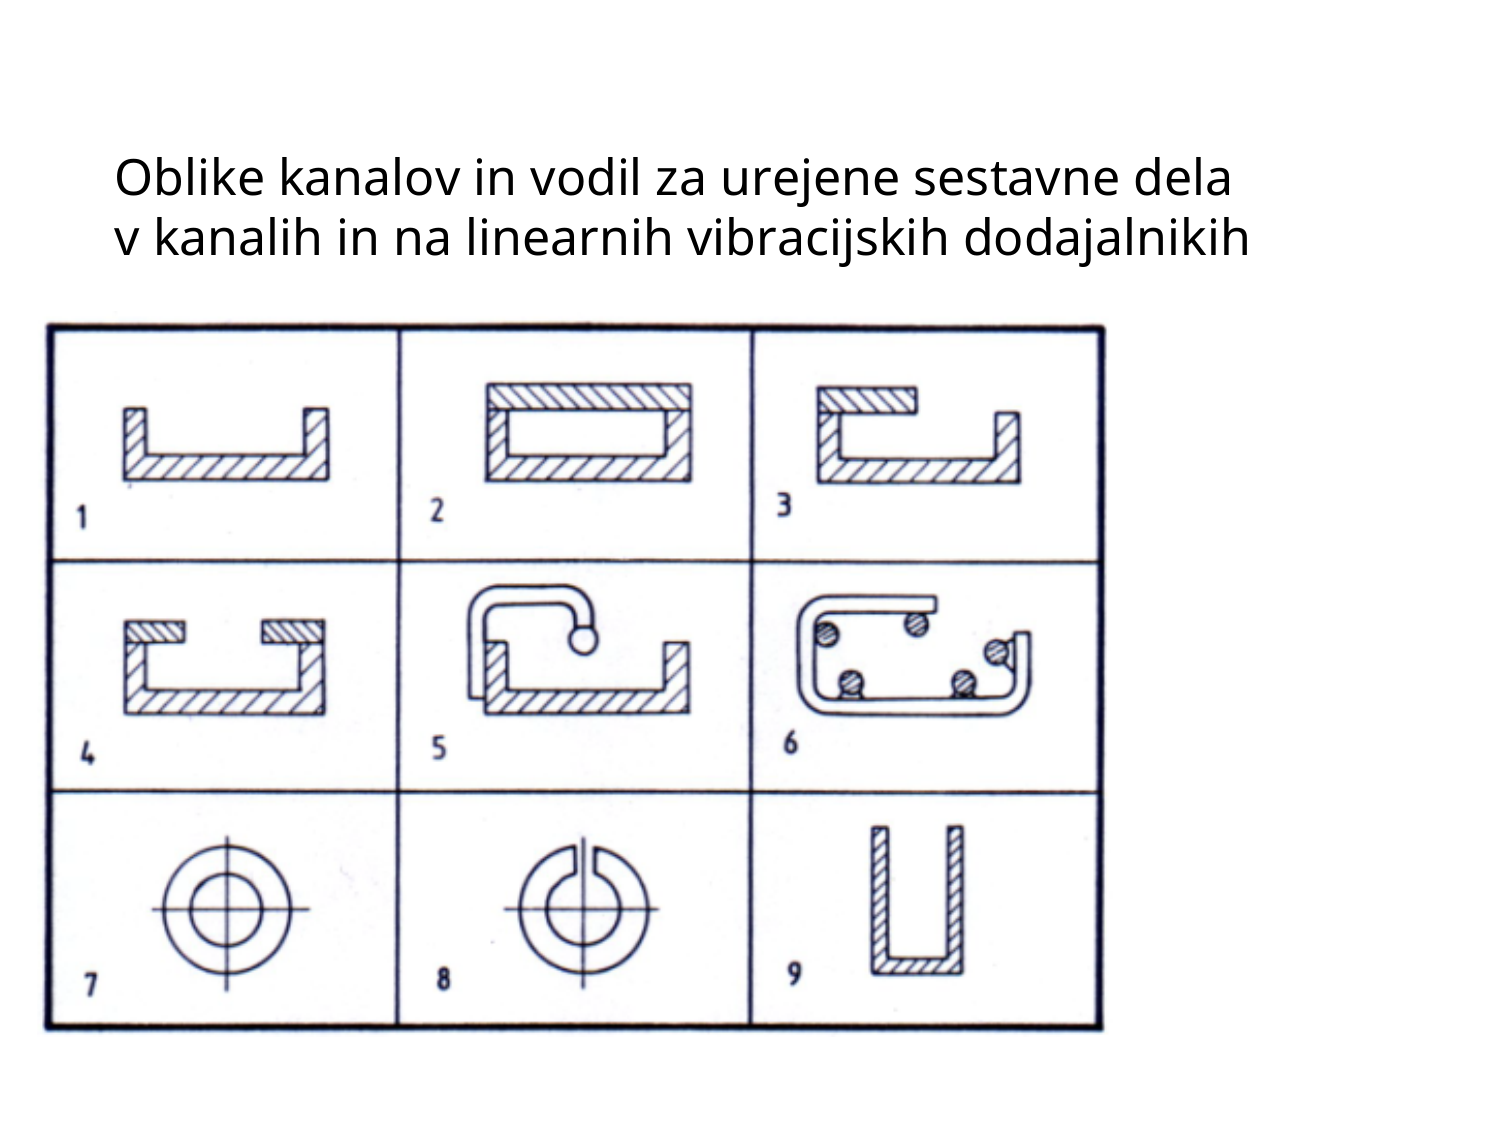

Oblike kanalov in vodil za urejene sestavne dela v kanalih in na linearnih vibracijskih dodajalnikih